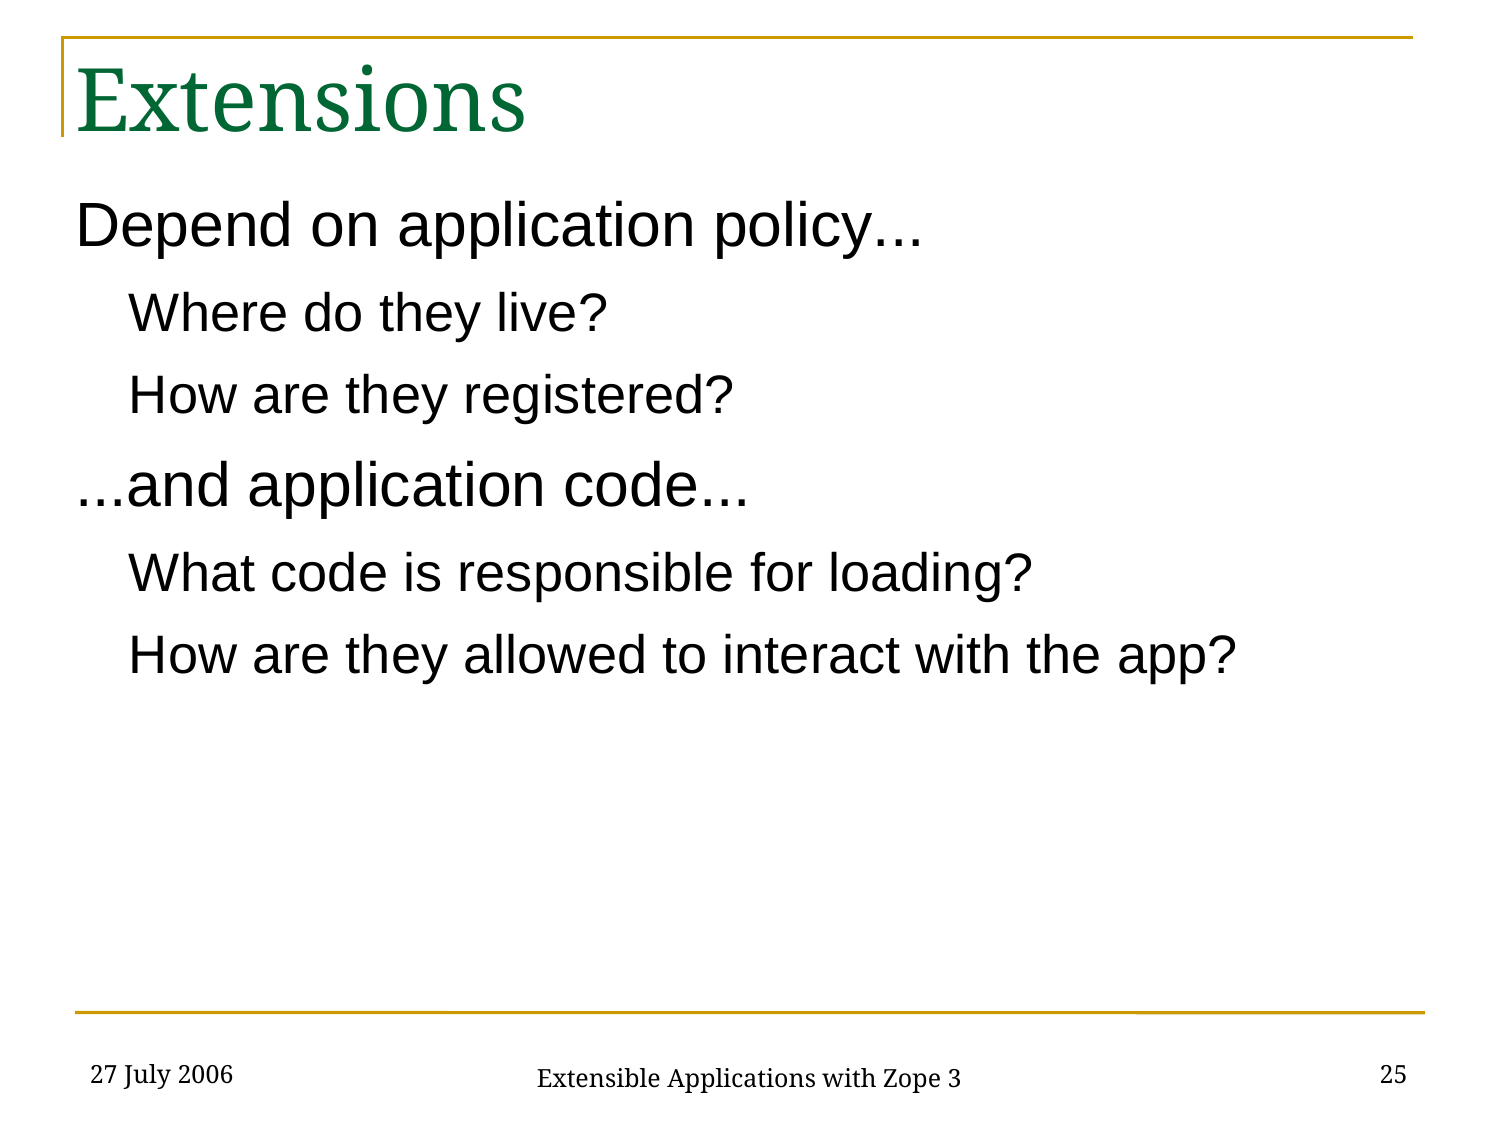

# Extensions
Depend on application policy...
Where do they live?
How are they registered?
...and application code...
What code is responsible for loading?
How are they allowed to interact with the app?
Extensible Applications with Zope 3
27 July 2006
25